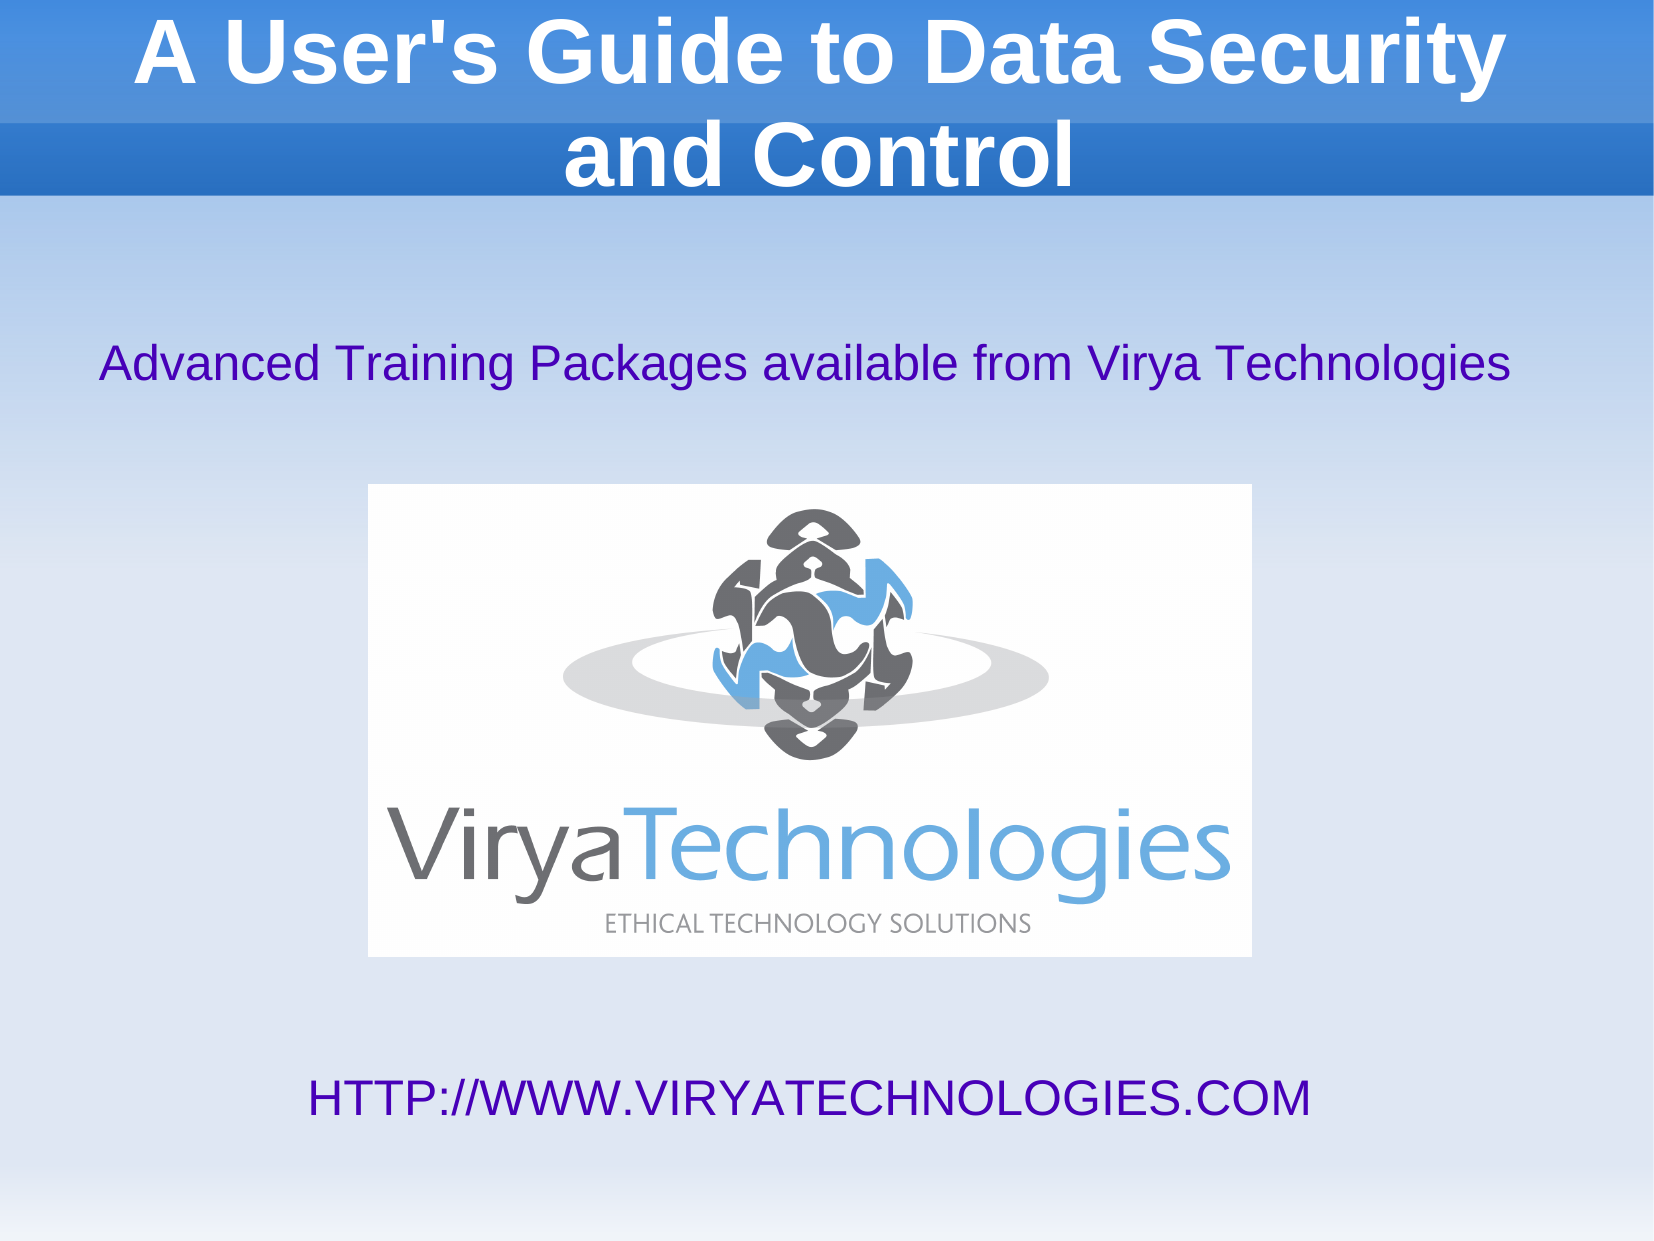

# A User's Guide to Data Security and Control
Advanced Training Packages available from Virya Technologies
HTTP://WWW.VIRYATECHNOLOGIES.COM